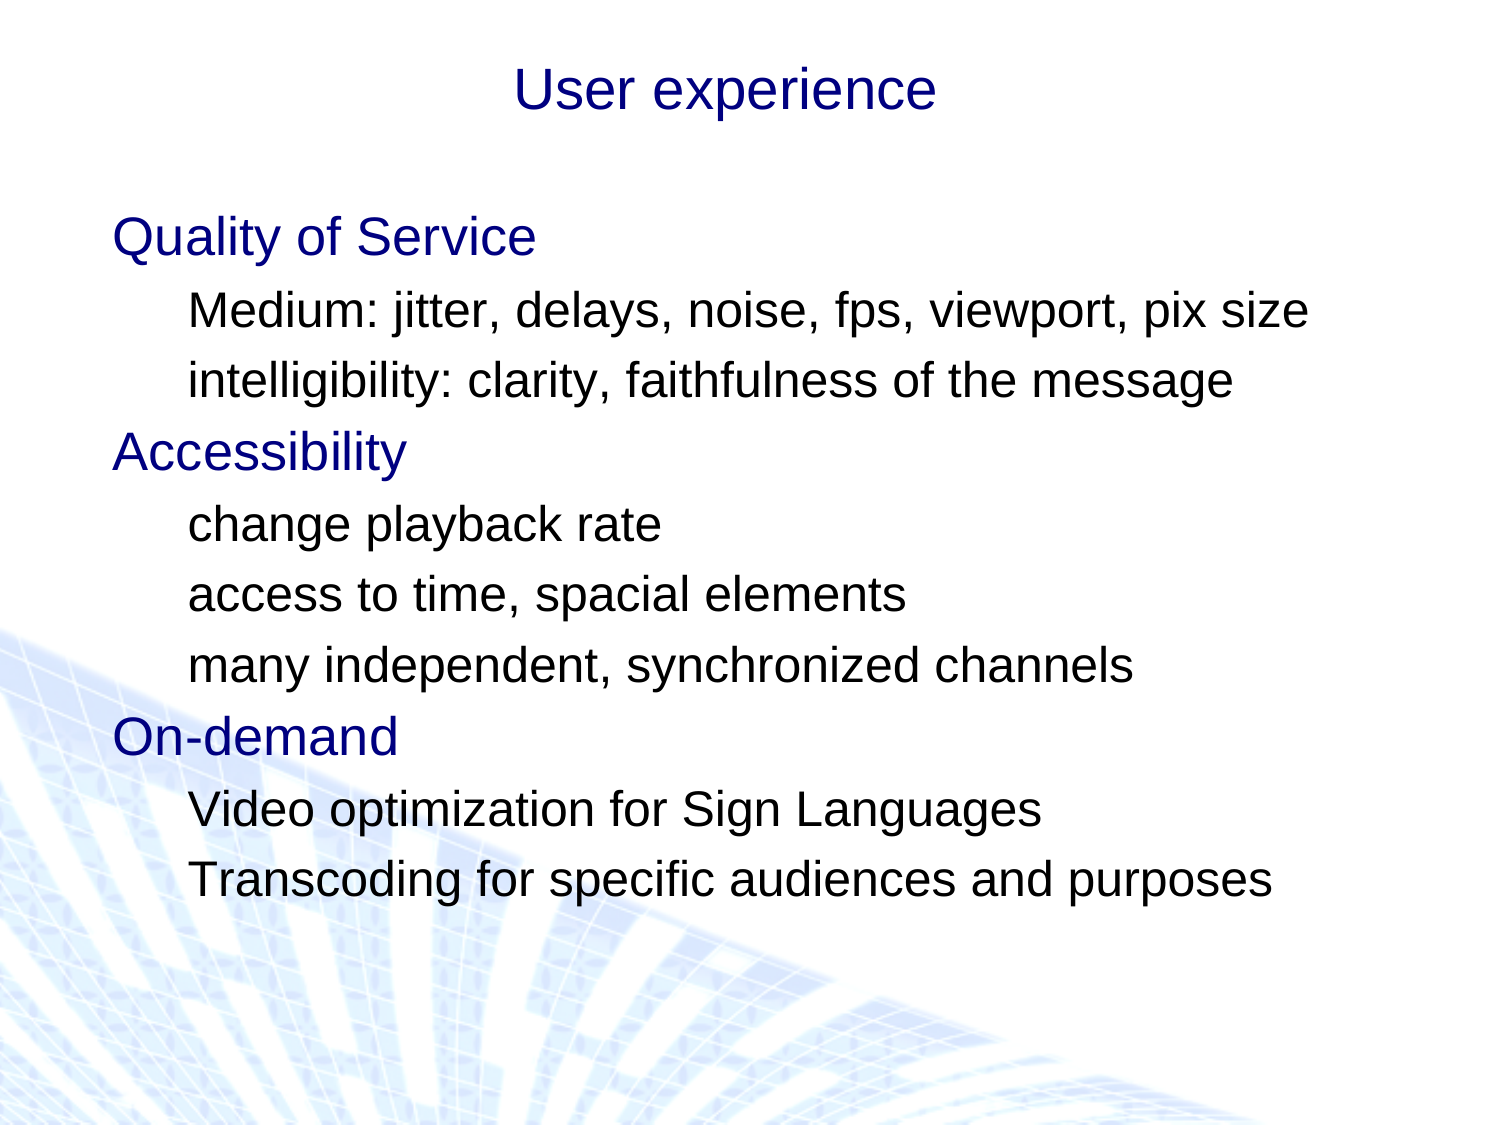

# User experience
Quality of Service
Medium: jitter, delays, noise, fps, viewport, pix size
intelligibility: clarity, faithfulness of the message
Accessibility
change playback rate
access to time, spacial elements
many independent, synchronized channels
On-demand
Video optimization for Sign Languages
Transcoding for specific audiences and purposes